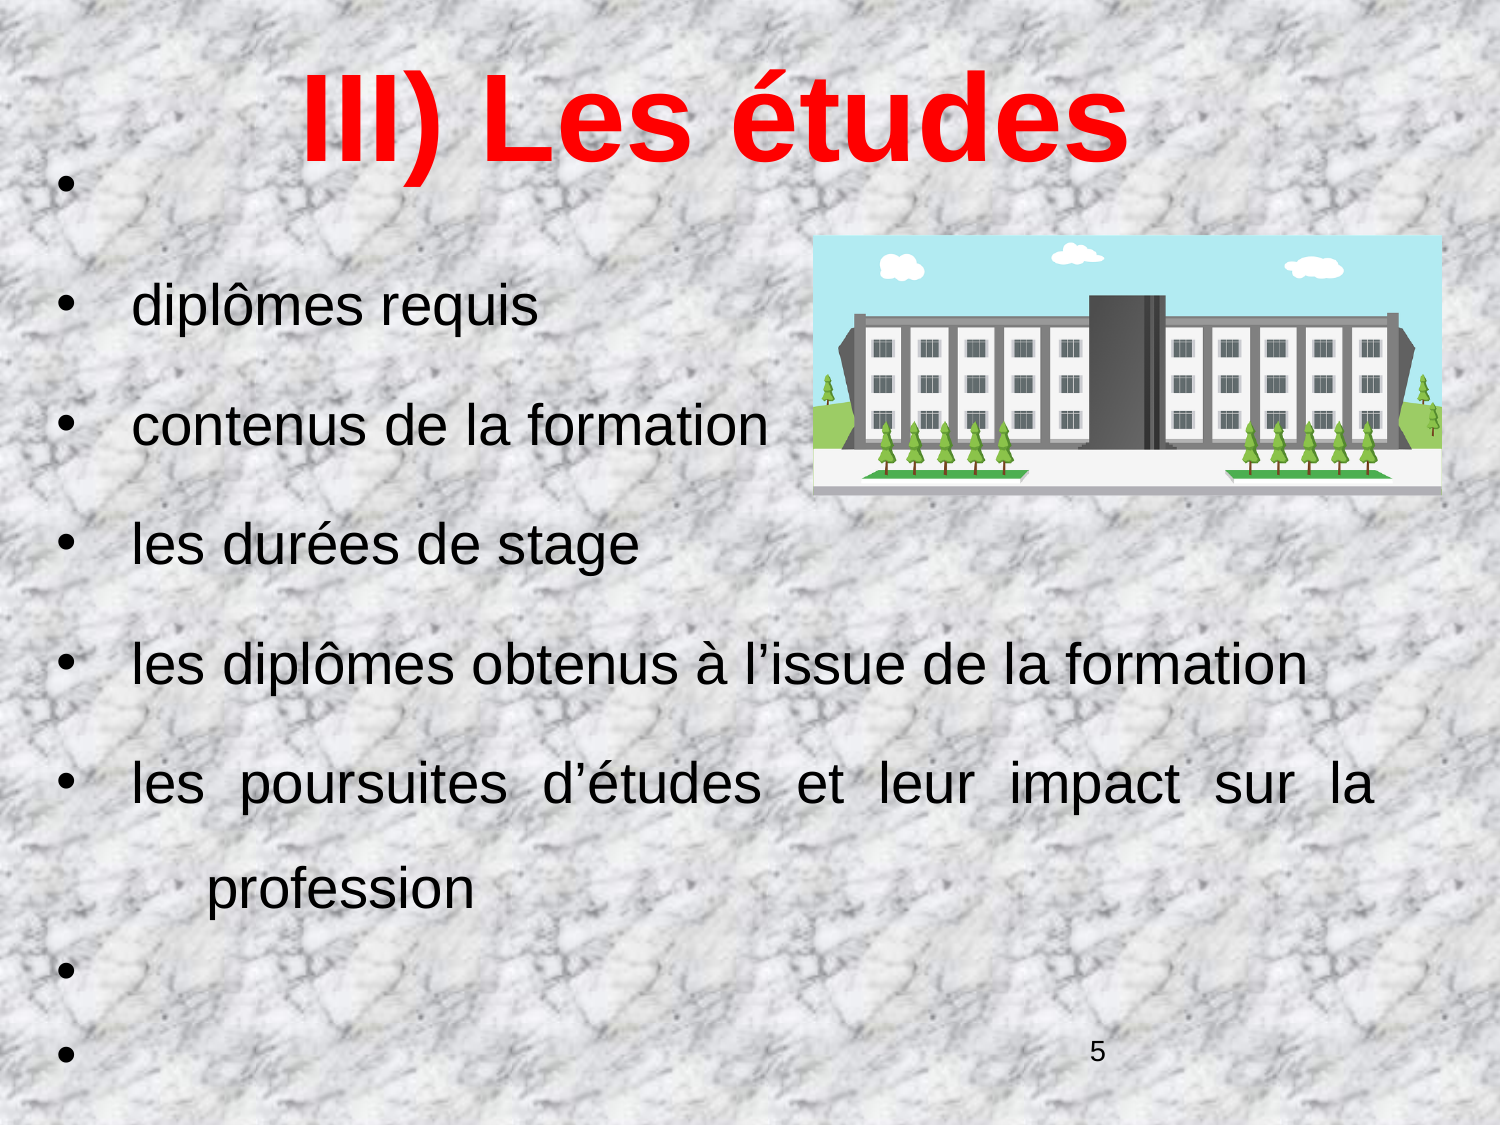

III) Les études
diplômes requis
contenus de la formation
les durées de stage
les diplômes obtenus à l’issue de la formation
les poursuites d’études et leur impact sur la profession